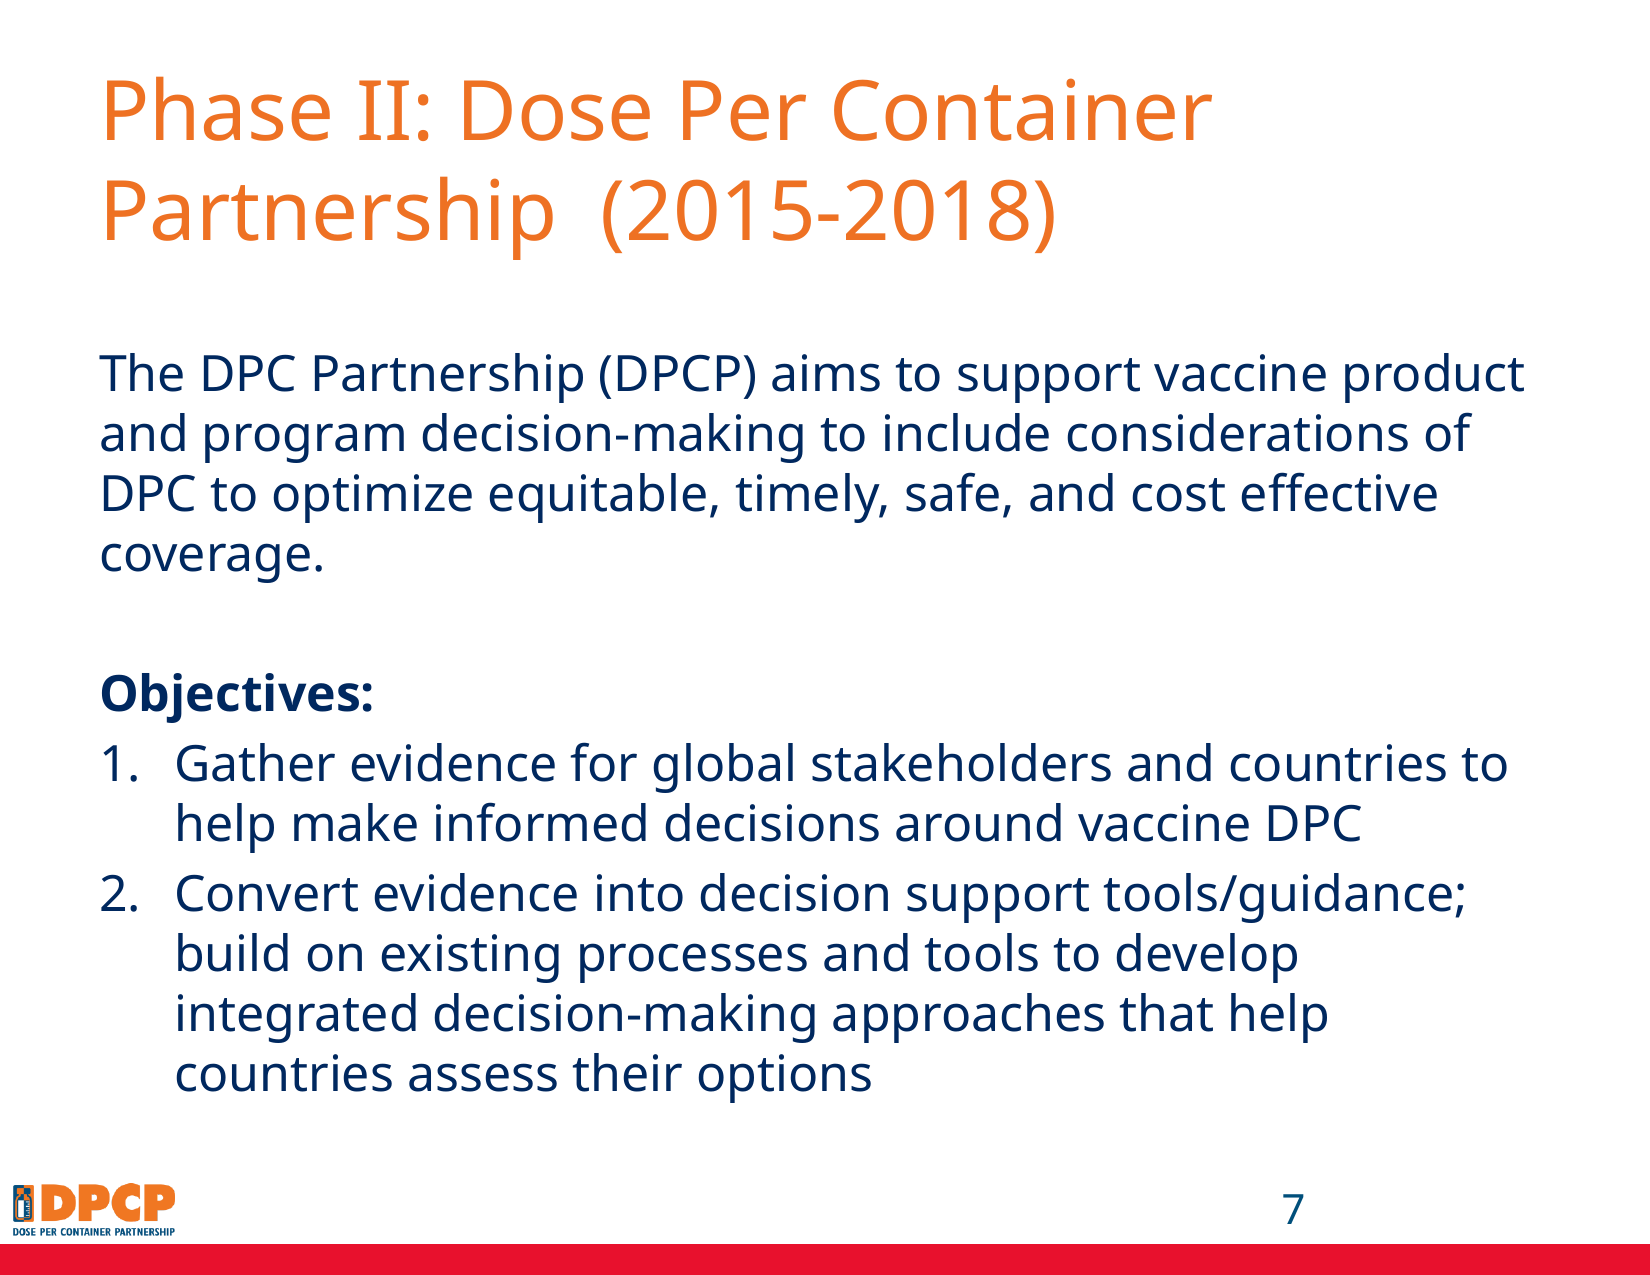

# Phase II: Dose Per Container Partnership (2015-2018)
The DPC Partnership (DPCP) aims to support vaccine product and program decision-making to include considerations of DPC to optimize equitable, timely, safe, and cost effective coverage.
Objectives:
Gather evidence for global stakeholders and countries to help make informed decisions around vaccine DPC
Convert evidence into decision support tools/guidance; build on existing processes and tools to develop integrated decision-making approaches that help countries assess their options